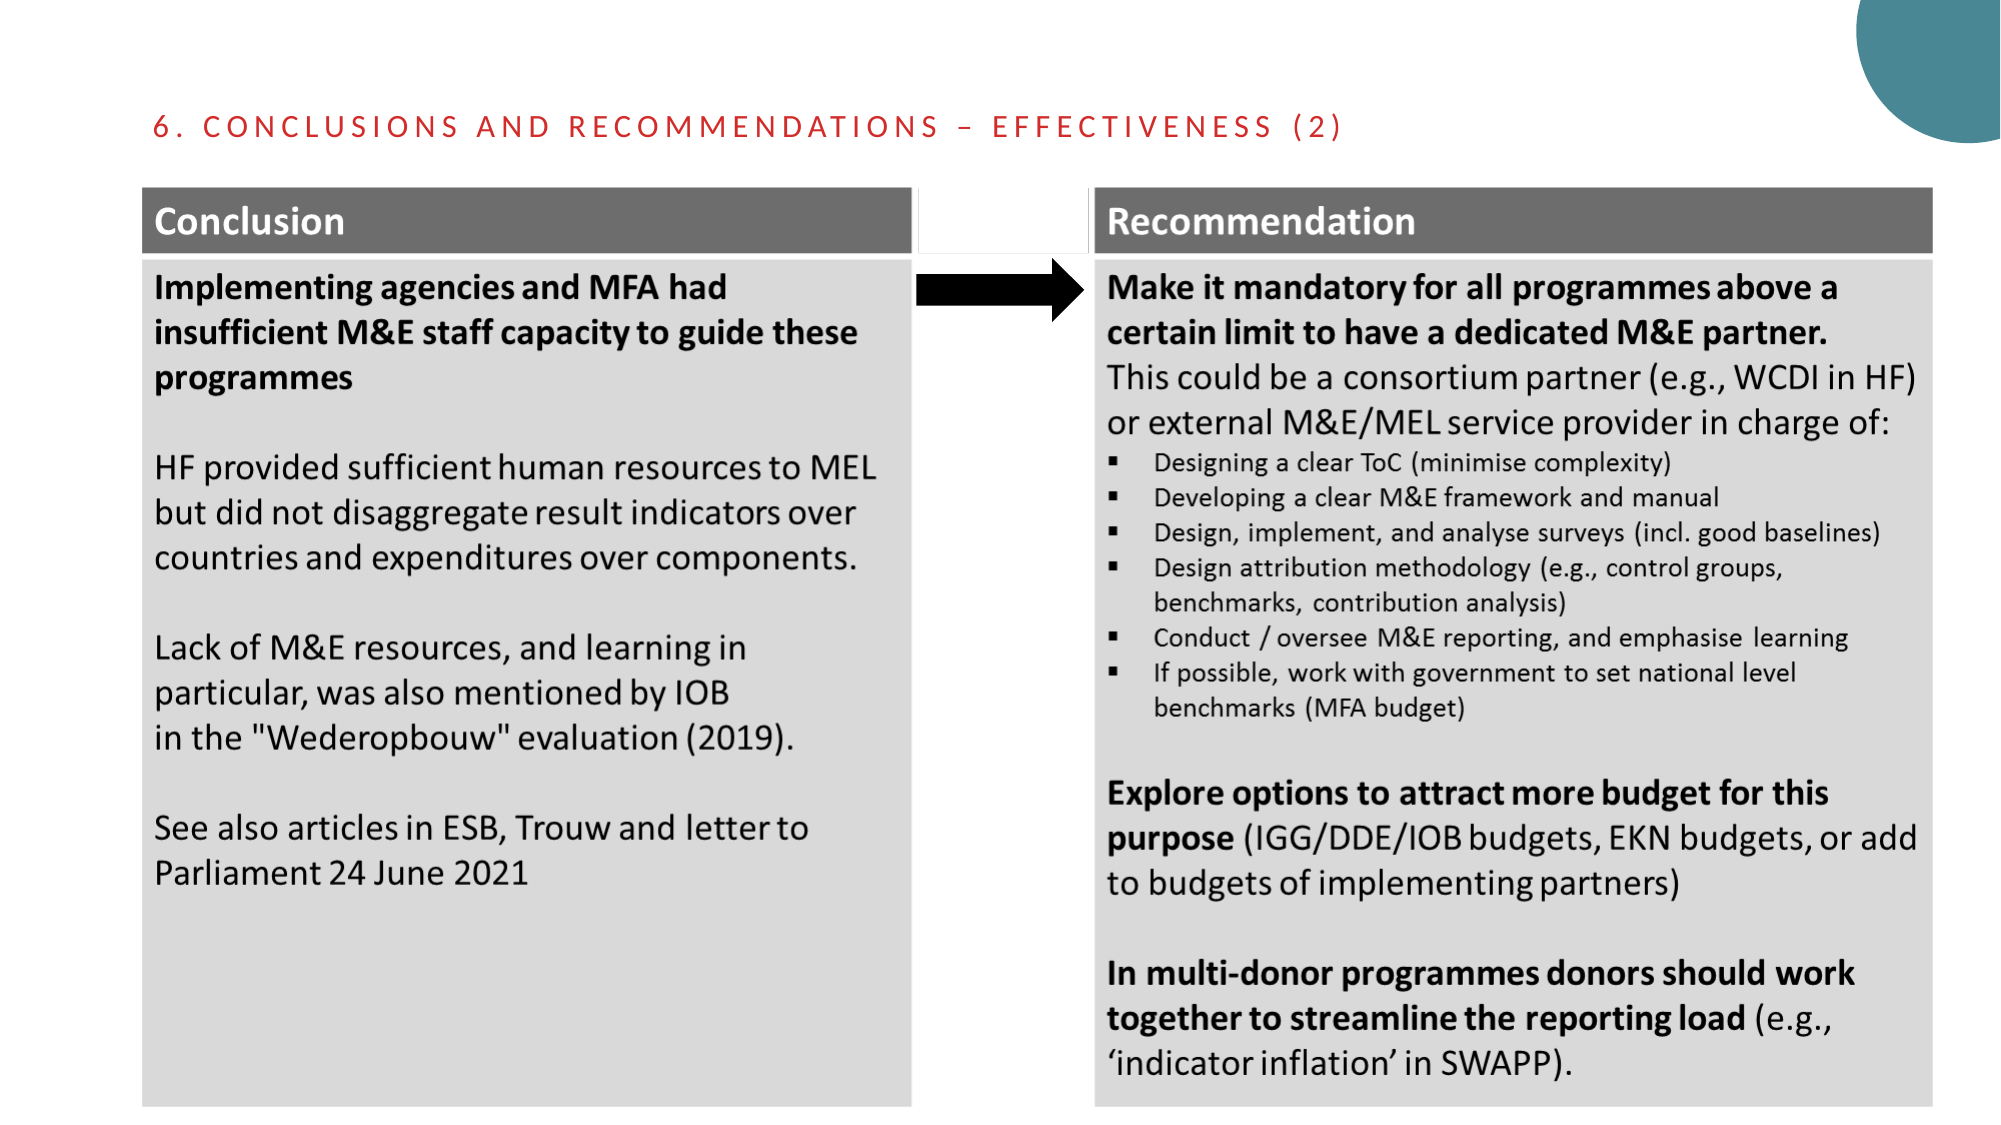

# 6. CONCLUSIONS AND RECOMMENDATIONS – EFFECTIVENESS (2)